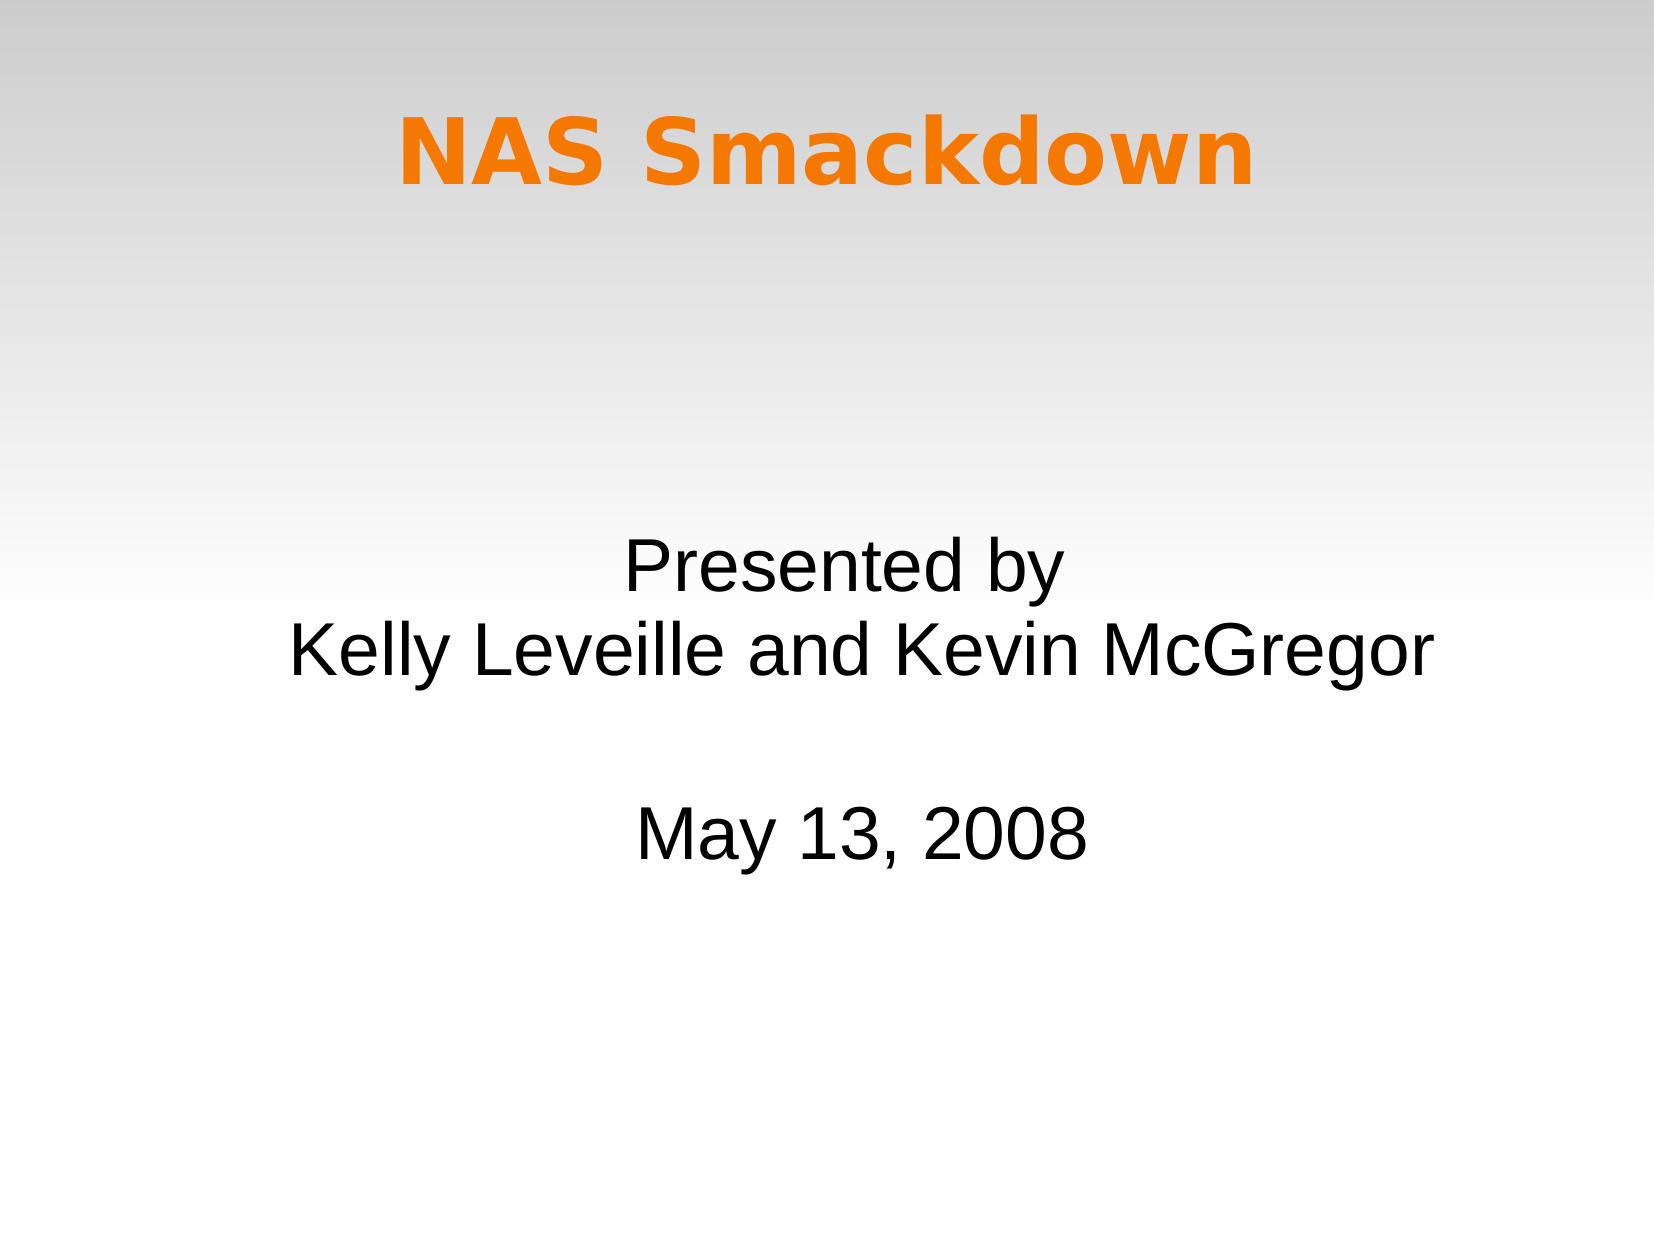

# NAS Smackdown
Presented by
Kelly Leveille and Kevin McGregor
May 13, 2008